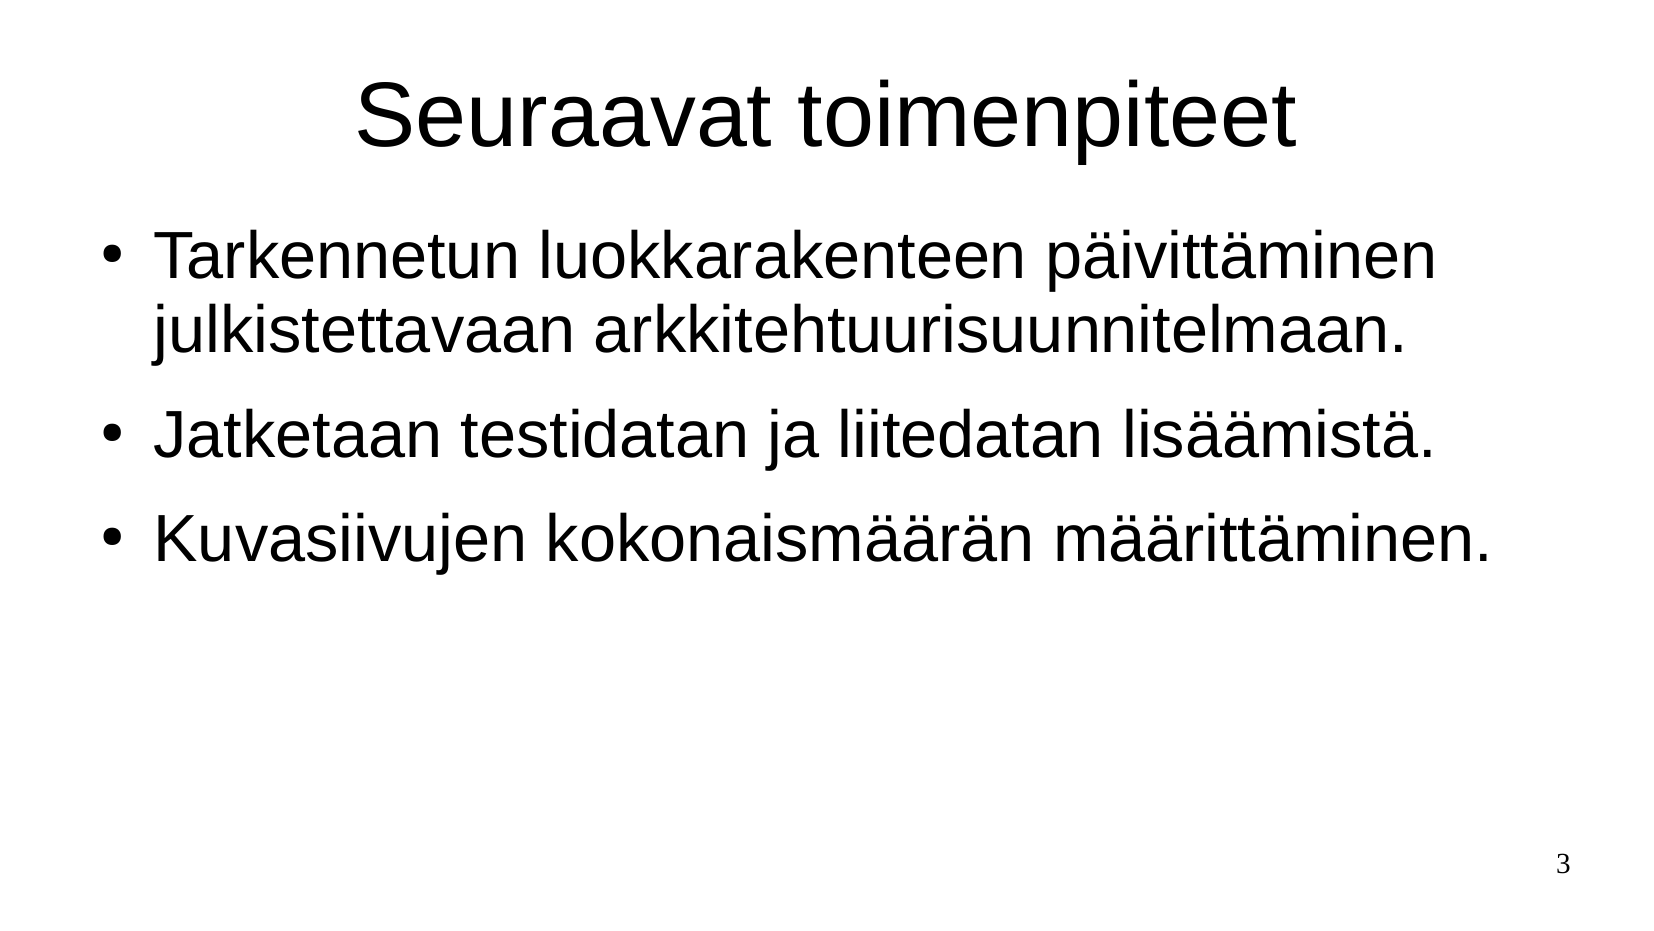

# Seuraavat toimenpiteet
Tarkennetun luokkarakenteen päivittäminen julkistettavaan arkkitehtuurisuunnitelmaan.
Jatketaan testidatan ja liitedatan lisäämistä.
Kuvasiivujen kokonaismäärän määrittäminen.
3